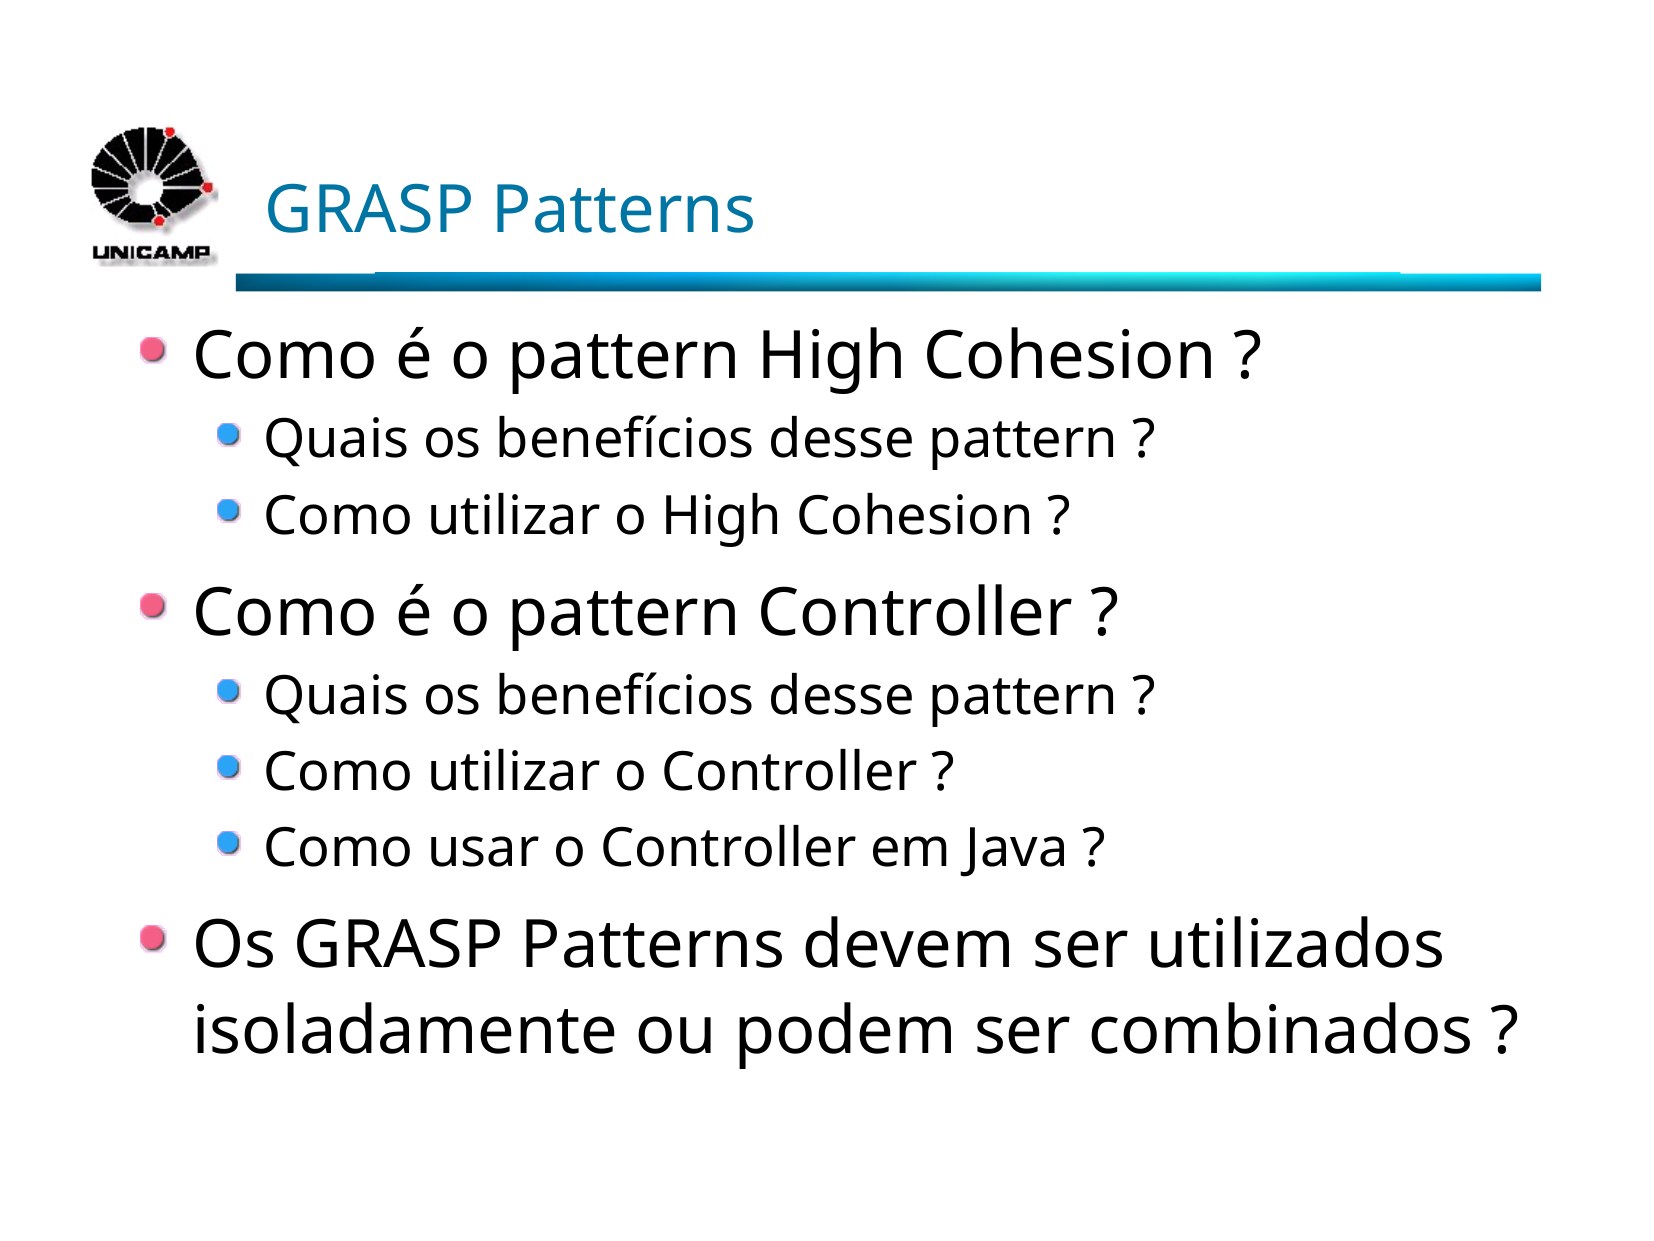

# GRASP Patterns
Como é o pattern High Cohesion ?
Quais os benefícios desse pattern ?
Como utilizar o High Cohesion ?
Como é o pattern Controller ?
Quais os benefícios desse pattern ?
Como utilizar o Controller ?
Como usar o Controller em Java ?
Os GRASP Patterns devem ser utilizados isoladamente ou podem ser combinados ?